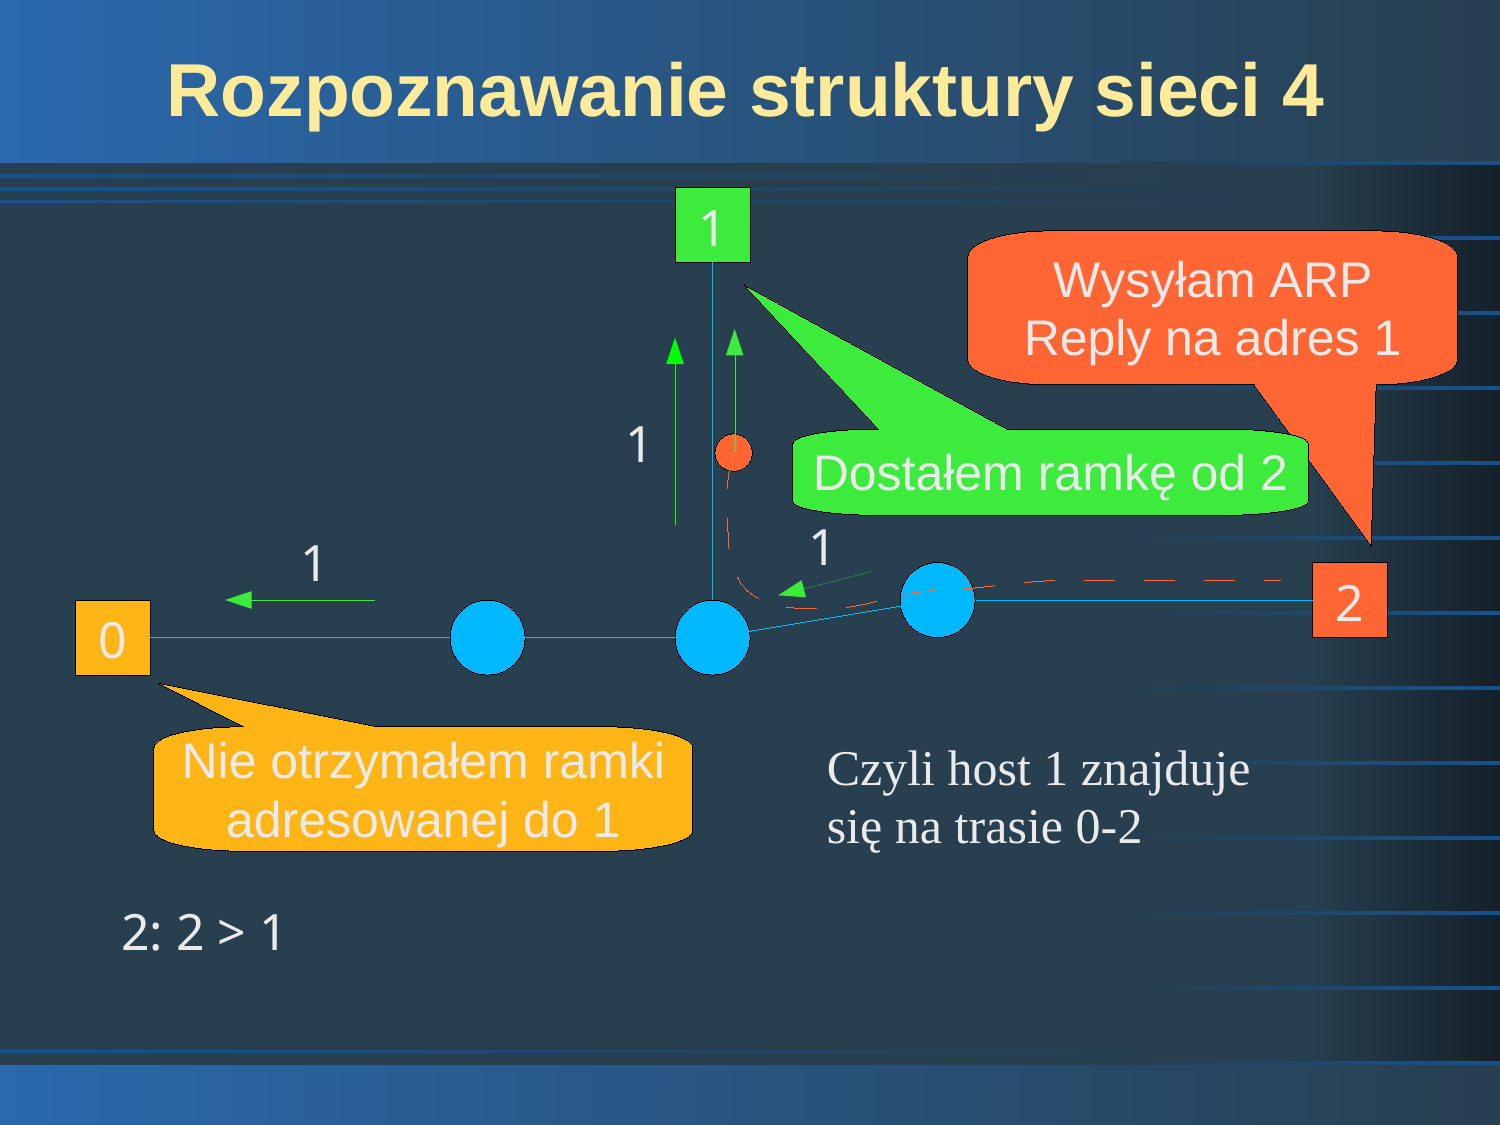

# Rozpoznawanie struktury sieci 4
1
Wysyłam ARP Reply na adres 1
1
Dostałem ramkę od 2
1
1
2
0
Nie otrzymałem ramki adresowanej do 1
Czyli host 1 znajduje
się na trasie 0-2
2: 2 > 1